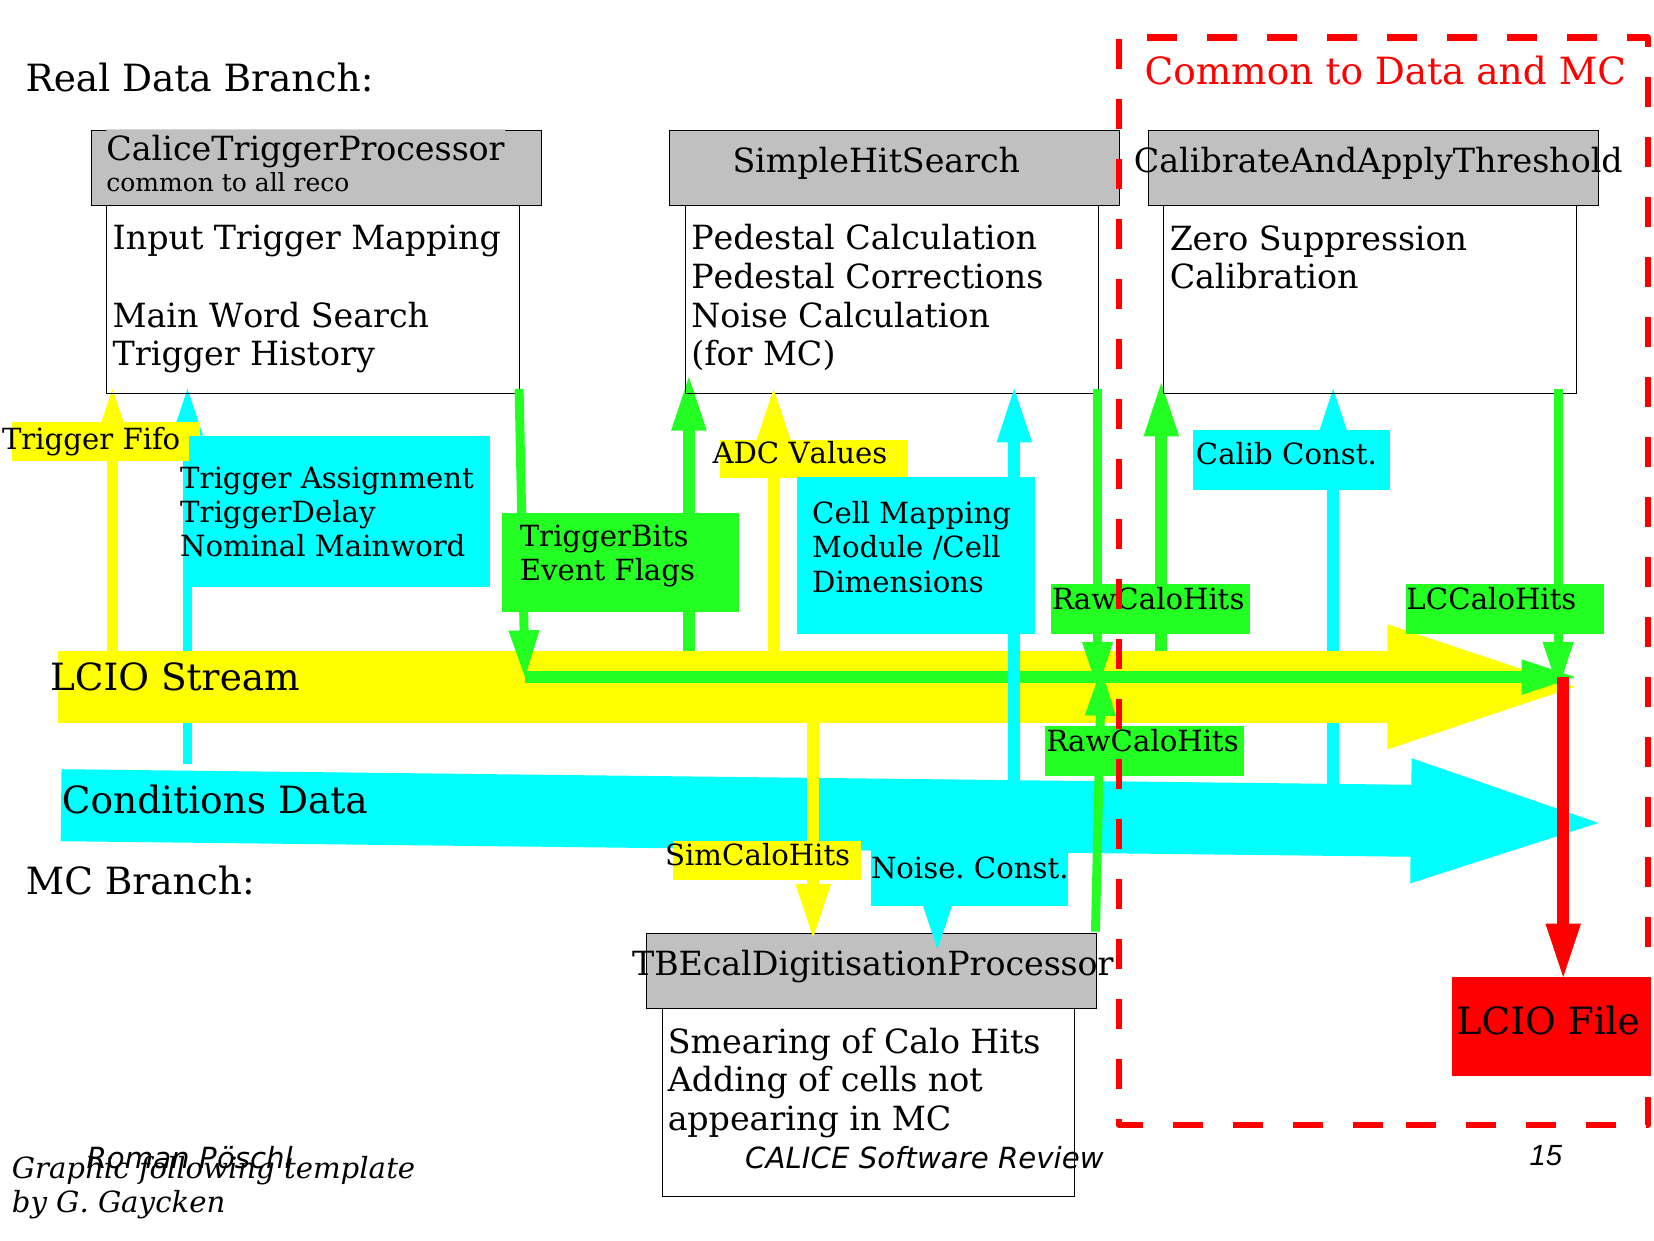

Common to Data and MC
Real Data Branch:
CaliceTriggerProcessor
common to all reco
SimpleHitSearch
CalibrateAndApplyThreshold
Input Trigger Mapping
Main Word Search
Trigger History
Pedestal Calculation
Pedestal Corrections
Noise Calculation
(for MC)
Zero Suppression
Calibration
Trigger Fifo
ADC Values
Calib Const.
Trigger Assignment
TriggerDelay
Nominal Mainword
Cell Mapping
Module /Cell
Dimensions
TriggerBits
Event Flags
RawCaloHits
LCCaloHits
LCIO Stream
RawCaloHits
Conditions Data
SimCaloHits
Noise. Const.
MC Branch:
TBEcalDigitisationProcessor
LCIO File
Smearing of Calo Hits
Adding of cells not
appearing in MC
Graphic following template
by G. Gaycken